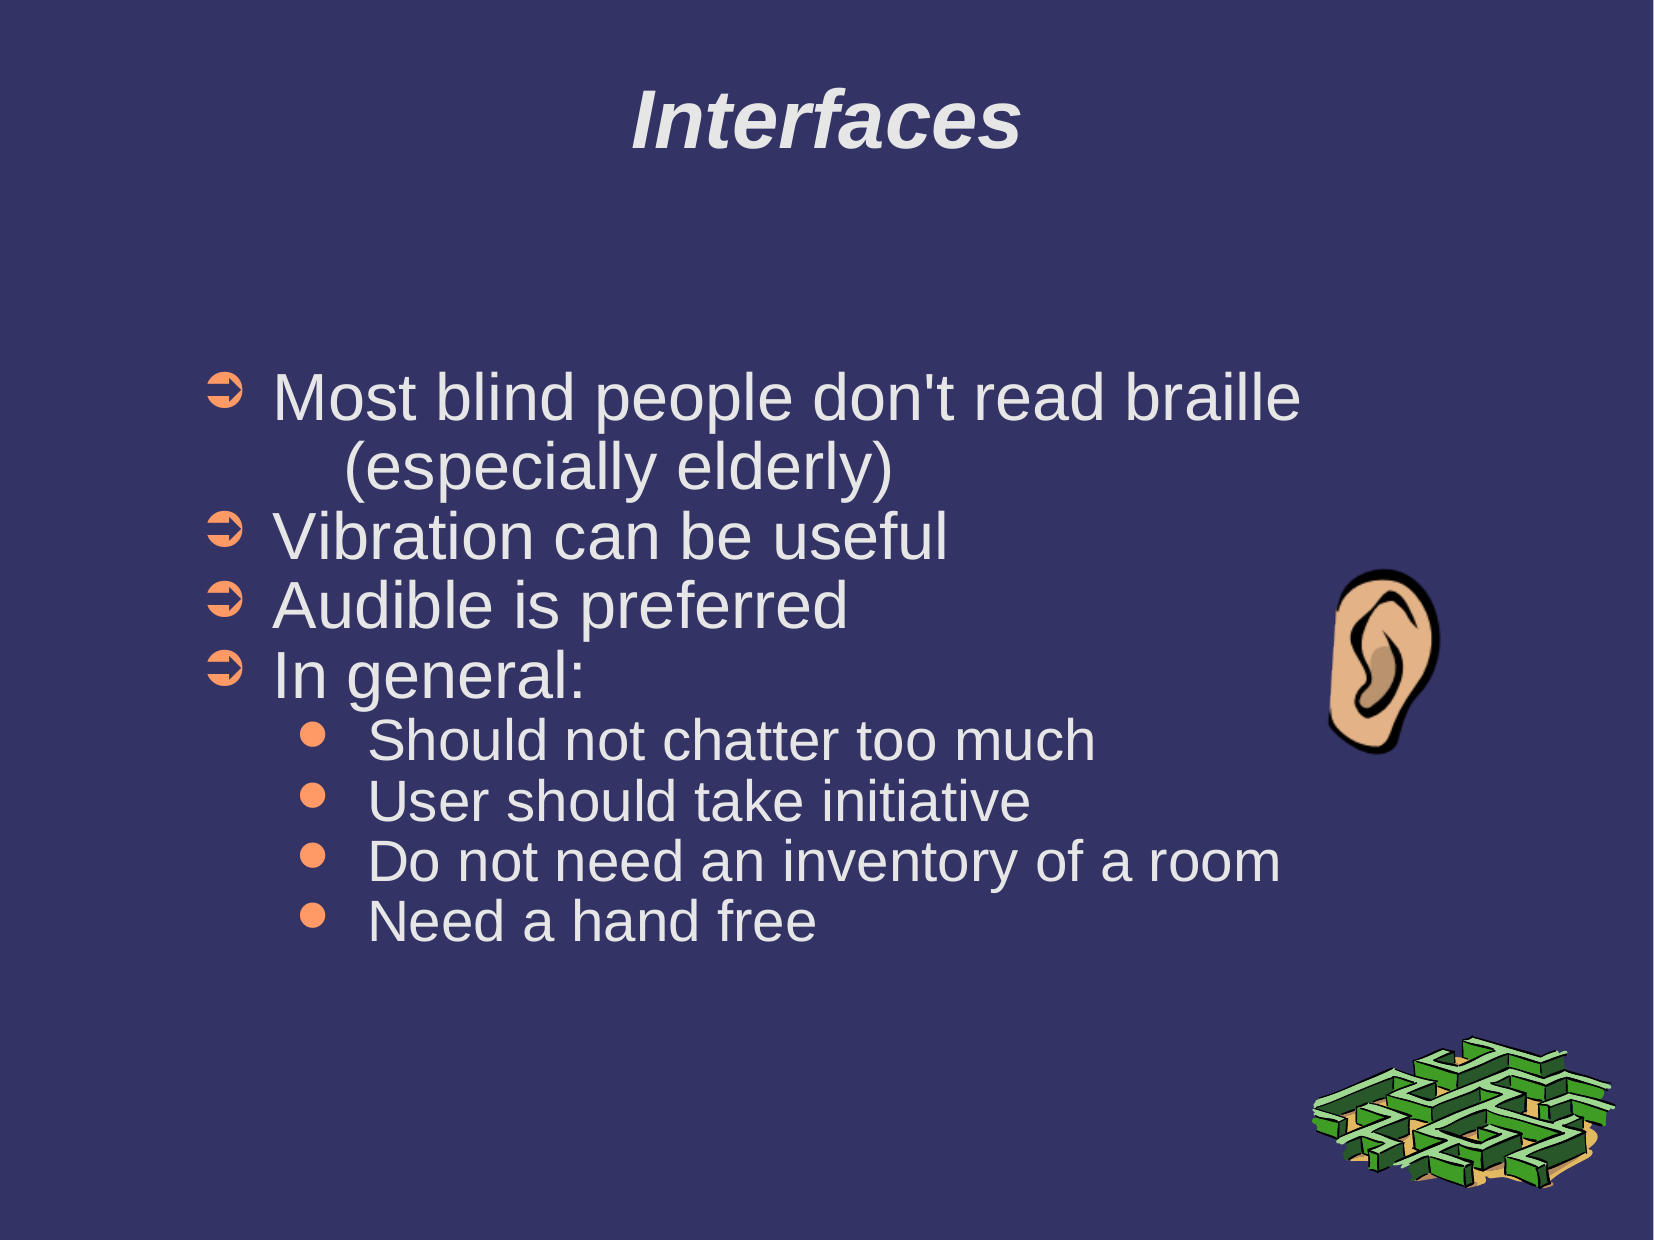

# Interfaces
Most blind people don't read braille (especially elderly)
Vibration can be useful
Audible is preferred
In general:
Should not chatter too much
User should take initiative
Do not need an inventory of a room
Need a hand free